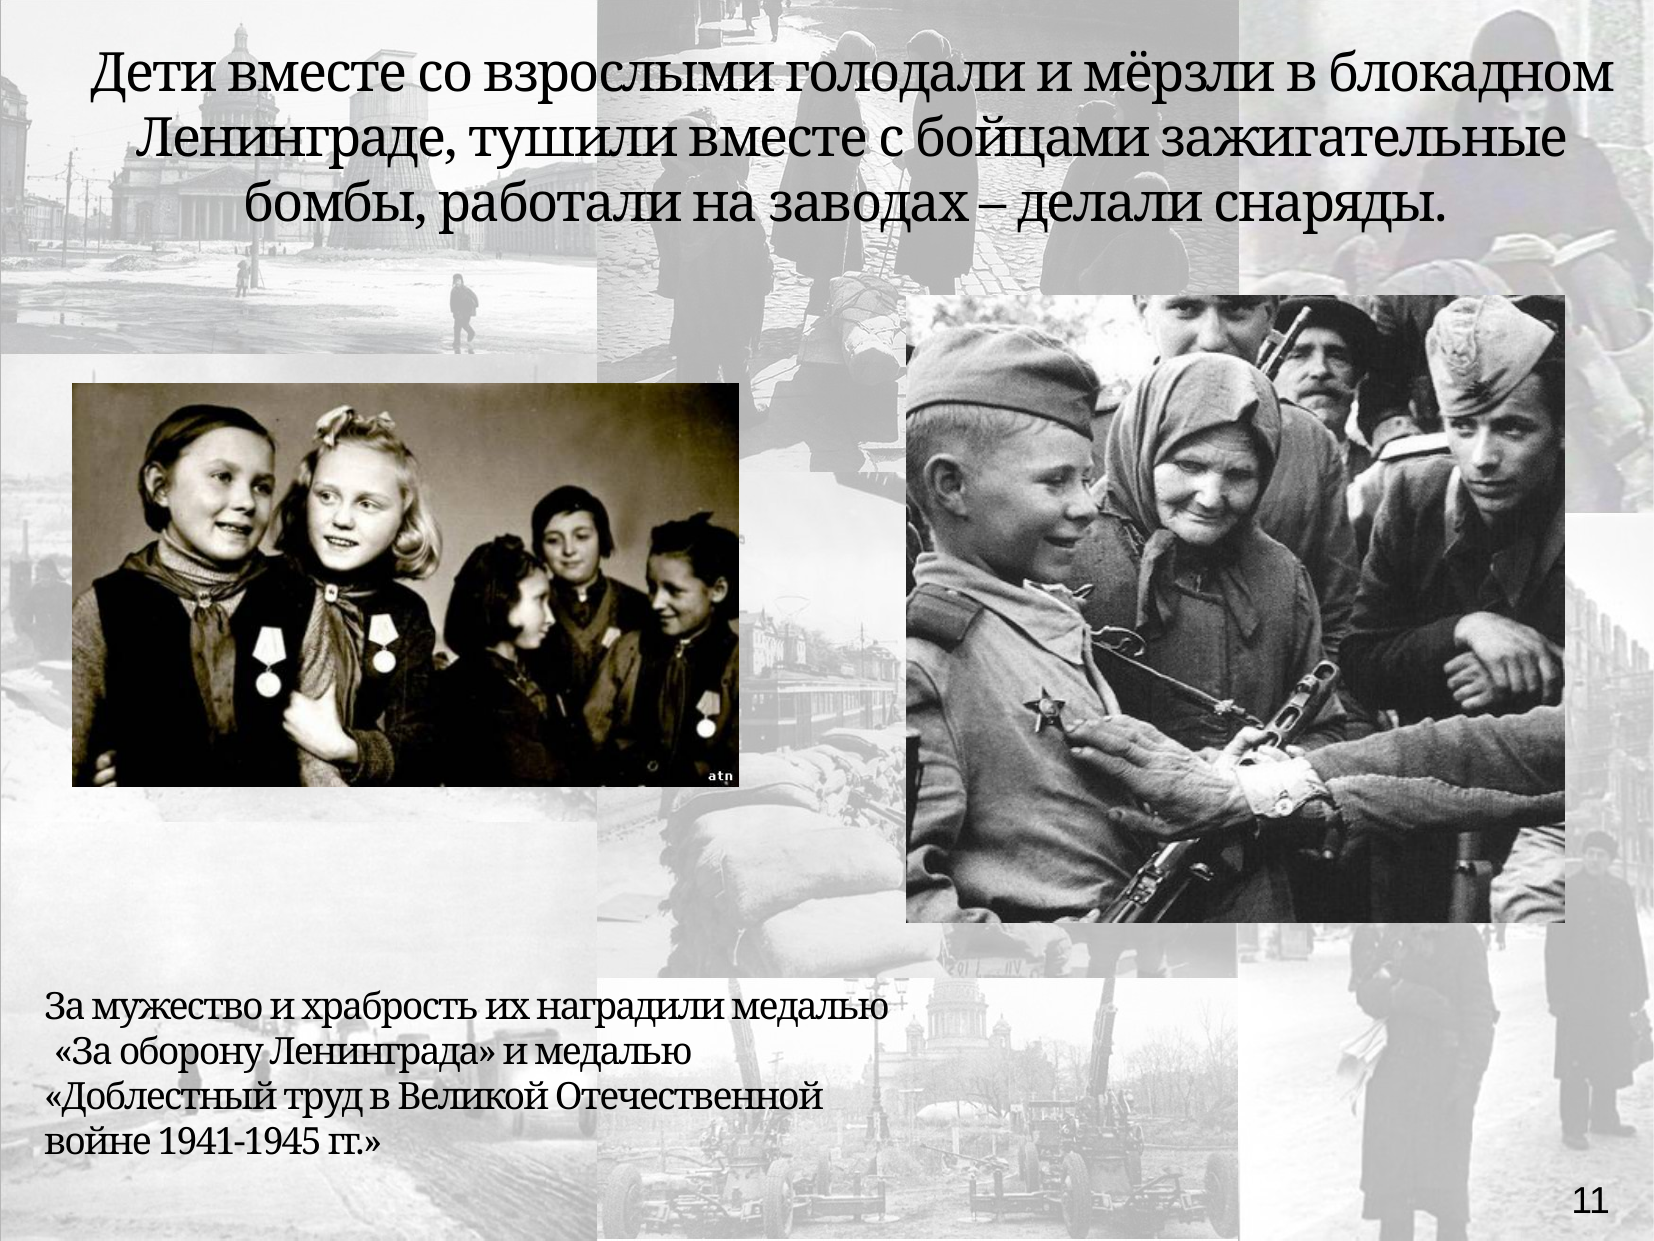

Дети вместе со взрослыми голодали и мёрзли в блокадном Ленинграде, тушили вместе с бойцами зажигательные бомбы, работали на заводах – делали снаряды.
За мужество и храбрость их наградили медалью
 «За оборону Ленинграда» и медалью «Доблестный труд в Великой Отечественной войне 1941-1945 гг.»